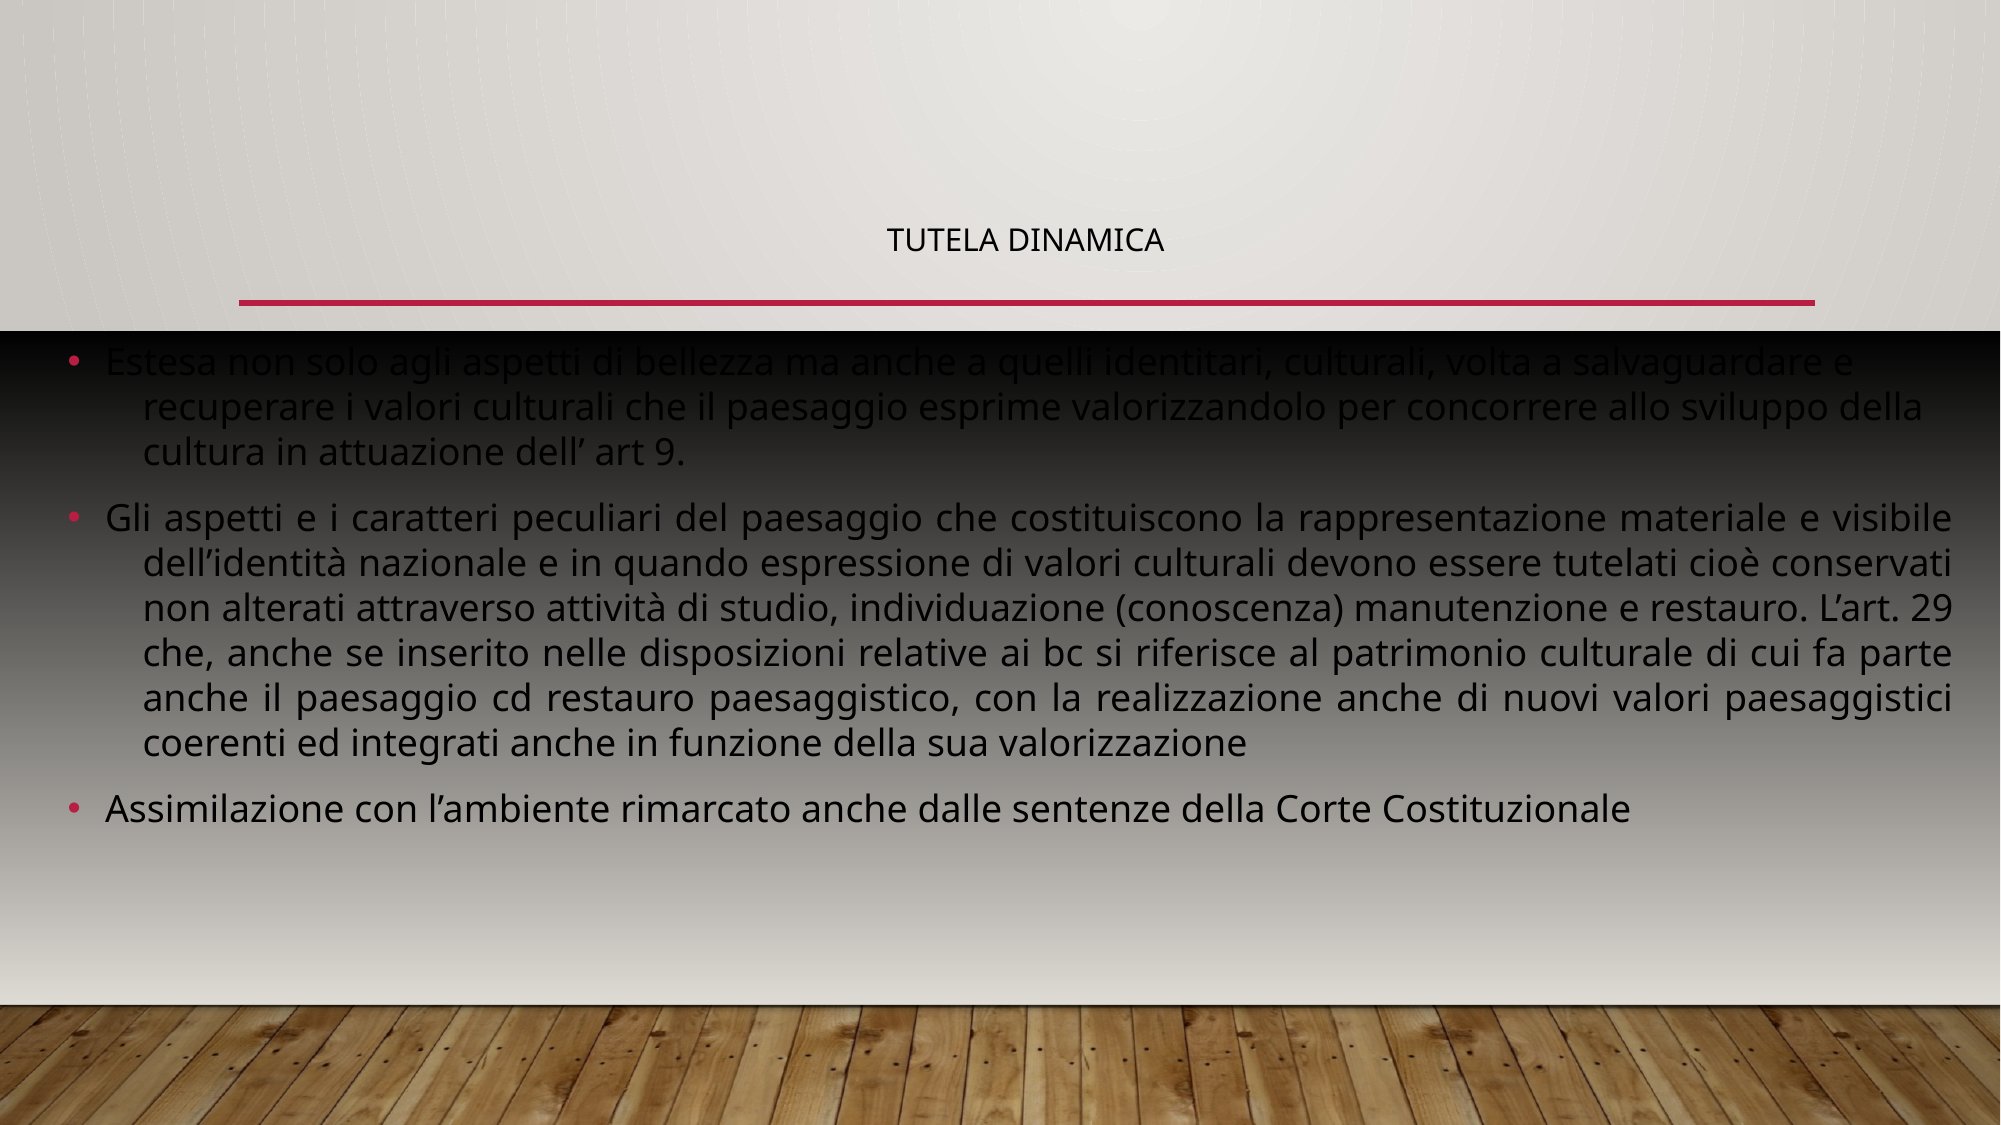

# tutela dinamica
Estesa non solo agli aspetti di bellezza ma anche a quelli identitari, culturali, volta a salvaguardare e recuperare i valori culturali che il paesaggio esprime valorizzandolo per concorrere allo sviluppo della cultura in attuazione dell’ art 9.
Gli aspetti e i caratteri peculiari del paesaggio che costituiscono la rappresentazione materiale e visibile dell’identità nazionale e in quando espressione di valori culturali devono essere tutelati cioè conservati non alterati attraverso attività di studio, individuazione (conoscenza) manutenzione e restauro. L’art. 29 che, anche se inserito nelle disposizioni relative ai bc si riferisce al patrimonio culturale di cui fa parte anche il paesaggio cd restauro paesaggistico, con la realizzazione anche di nuovi valori paesaggistici coerenti ed integrati anche in funzione della sua valorizzazione
Assimilazione con l’ambiente rimarcato anche dalle sentenze della Corte Costituzionale